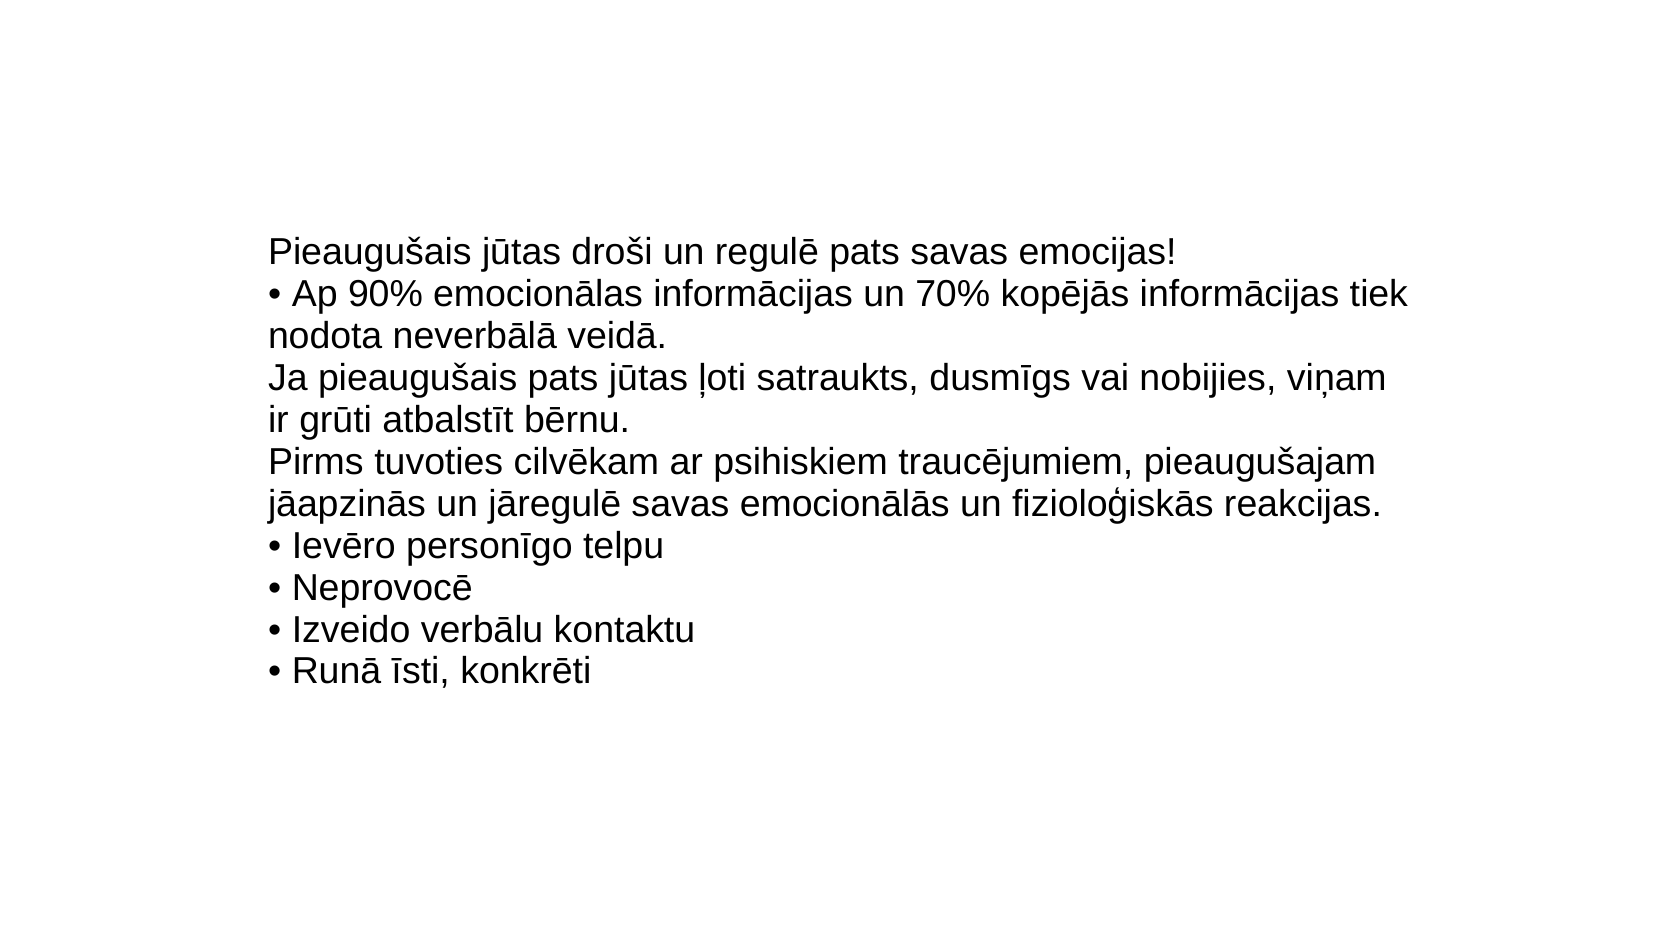

Pieaugušais jūtas droši un regulē pats savas emocijas!
• Ap 90% emocionālas informācijas un 70% kopējās informācijas tiek
nodota neverbālā veidā.
Ja pieaugušais pats jūtas ļoti satraukts, dusmīgs vai nobijies, viņam ir grūti atbalstīt bērnu.
Pirms tuvoties cilvēkam ar psihiskiem traucējumiem, pieaugušajam jāapzinās un jāregulē savas emocionālās un fizioloģiskās reakcijas.
• Ievēro personīgo telpu
• Neprovocē
• Izveido verbālu kontaktu
• Runā īsti, konkrēti